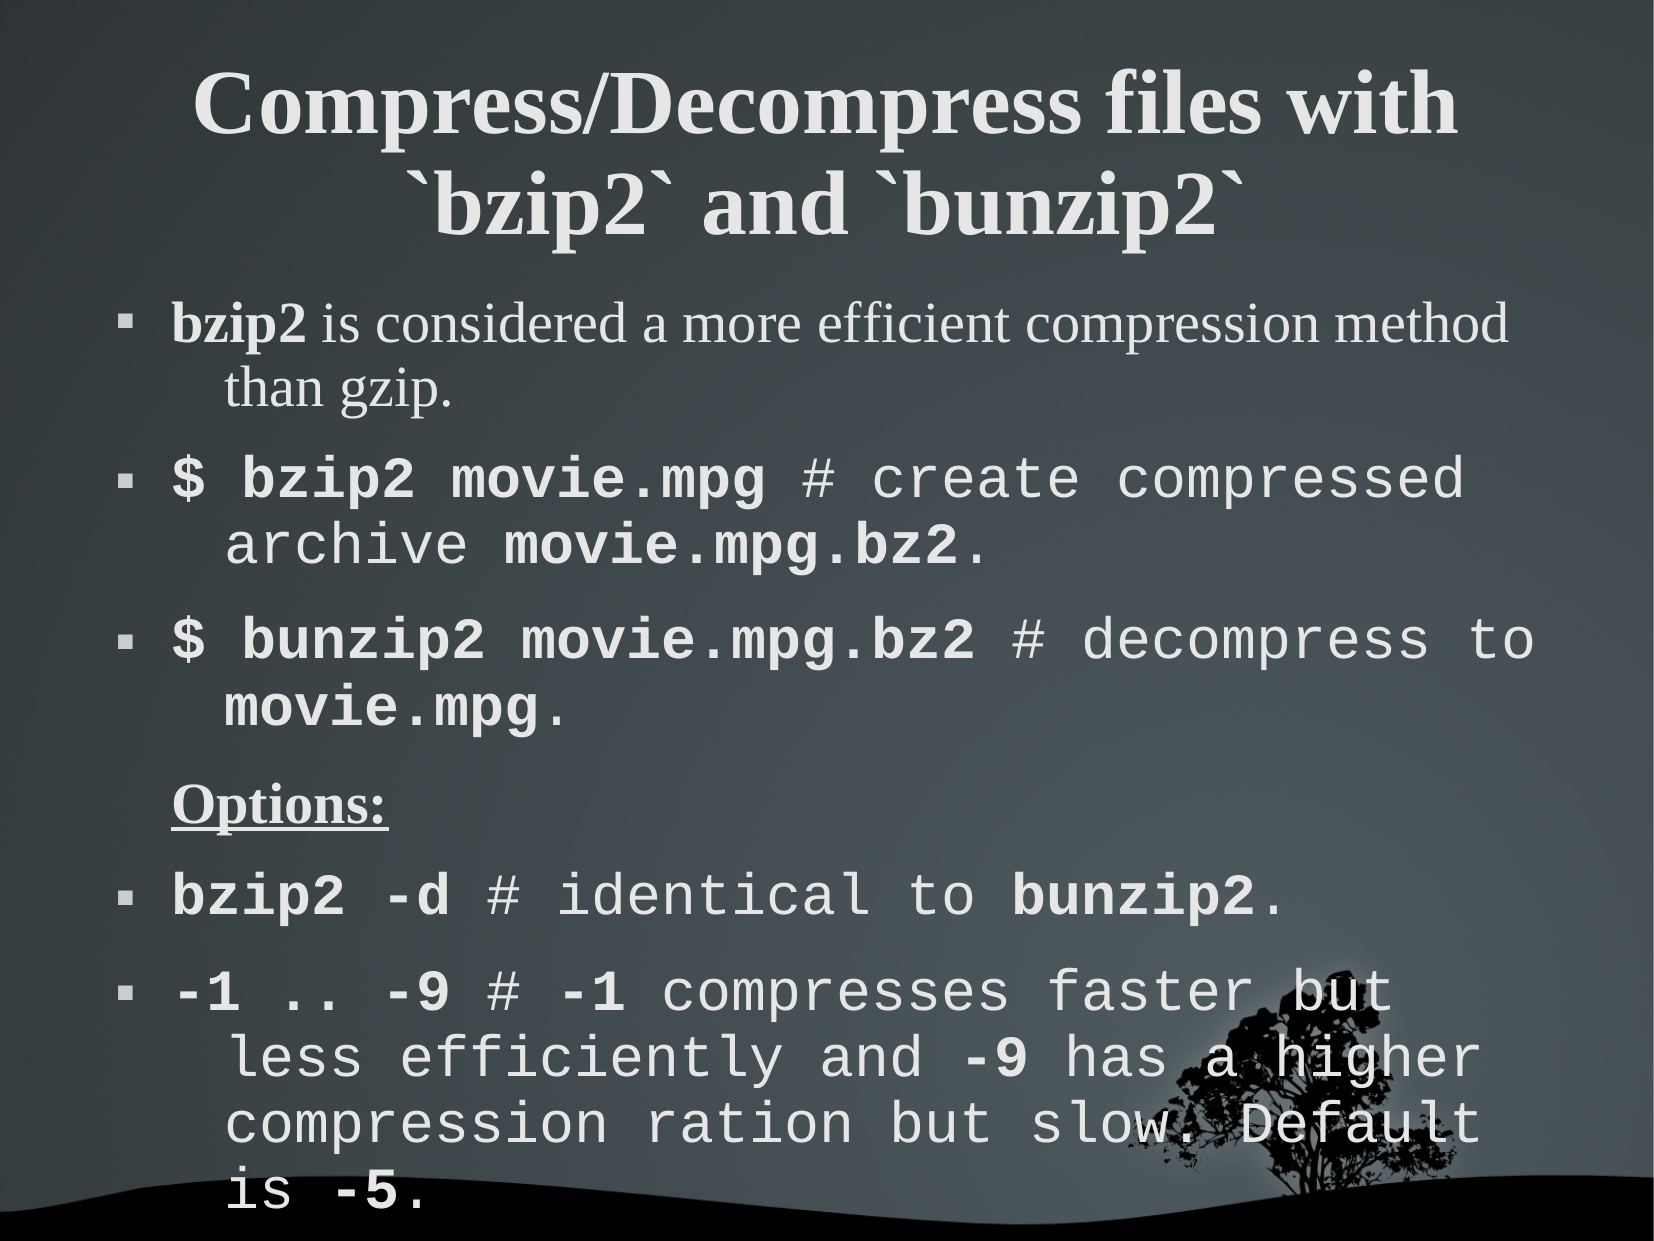

# Compress/Decompress files with `bzip2` and `bunzip2`
bzip2 is considered a more efficient compression method than gzip.
$ bzip2 movie.mpg # create compressed archive movie.mpg.bz2.
$ bunzip2 movie.mpg.bz2 # decompress to movie.mpg.
Options:
bzip2 -d # identical to bunzip2.
-1 .. -9 # -1 compresses faster but less efficiently and -9 has a higher compression ration but slow. Default is -5.